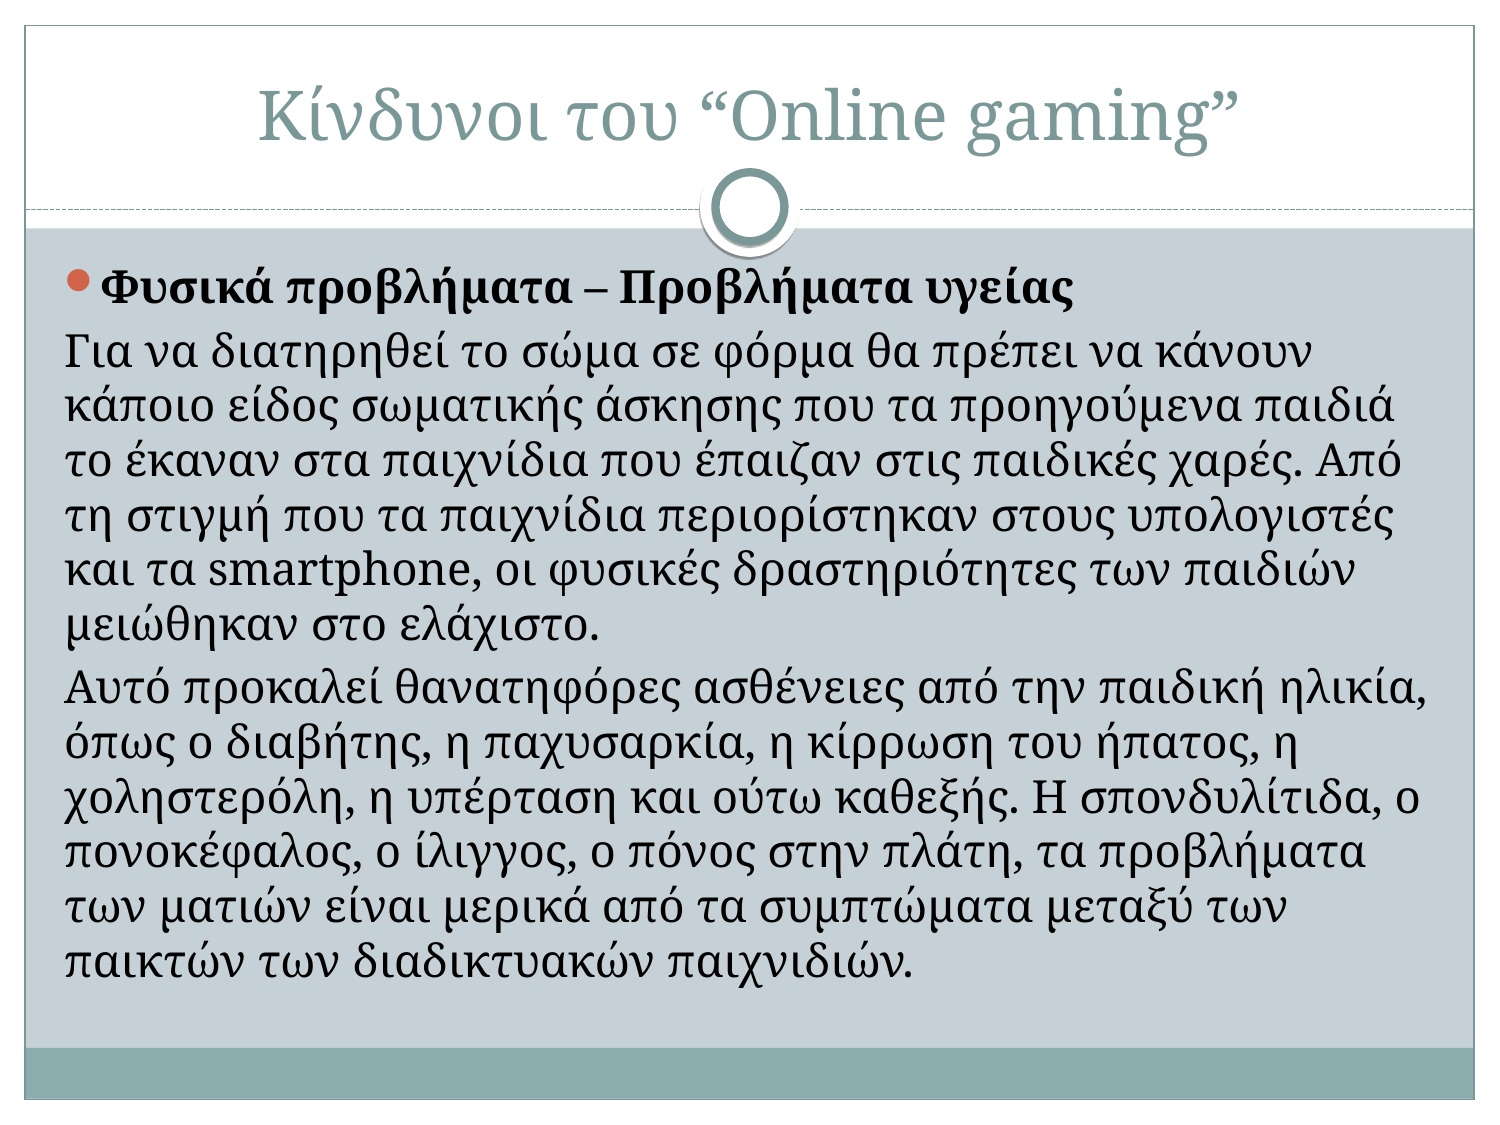

# Κίνδυνοι του “Online gaming”
Φυσικά προβλήματα – Προβλήματα υγείας
Για να διατηρηθεί το σώμα σε φόρμα θα πρέπει να κάνουν κάποιο είδος σωματικής άσκησης που τα προηγούμενα παιδιά το έκαναν στα παιχνίδια που έπαιζαν στις παιδικές χαρές. Από τη στιγμή που τα παιχνίδια περιορίστηκαν στους υπολογιστές και τα smartphone, οι φυσικές δραστηριότητες των παιδιών μειώθηκαν στο ελάχιστο.
Αυτό προκαλεί θανατηφόρες ασθένειες από την παιδική ηλικία, όπως ο διαβήτης, η παχυσαρκία, η κίρρωση του ήπατος, η χοληστερόλη, η υπέρταση και ούτω καθεξής. Η σπονδυλίτιδα, ο πονοκέφαλος, ο ίλιγγος, ο πόνος στην πλάτη, τα προβλήματα των ματιών είναι μερικά από τα συμπτώματα μεταξύ των παικτών των διαδικτυακών παιχνιδιών.